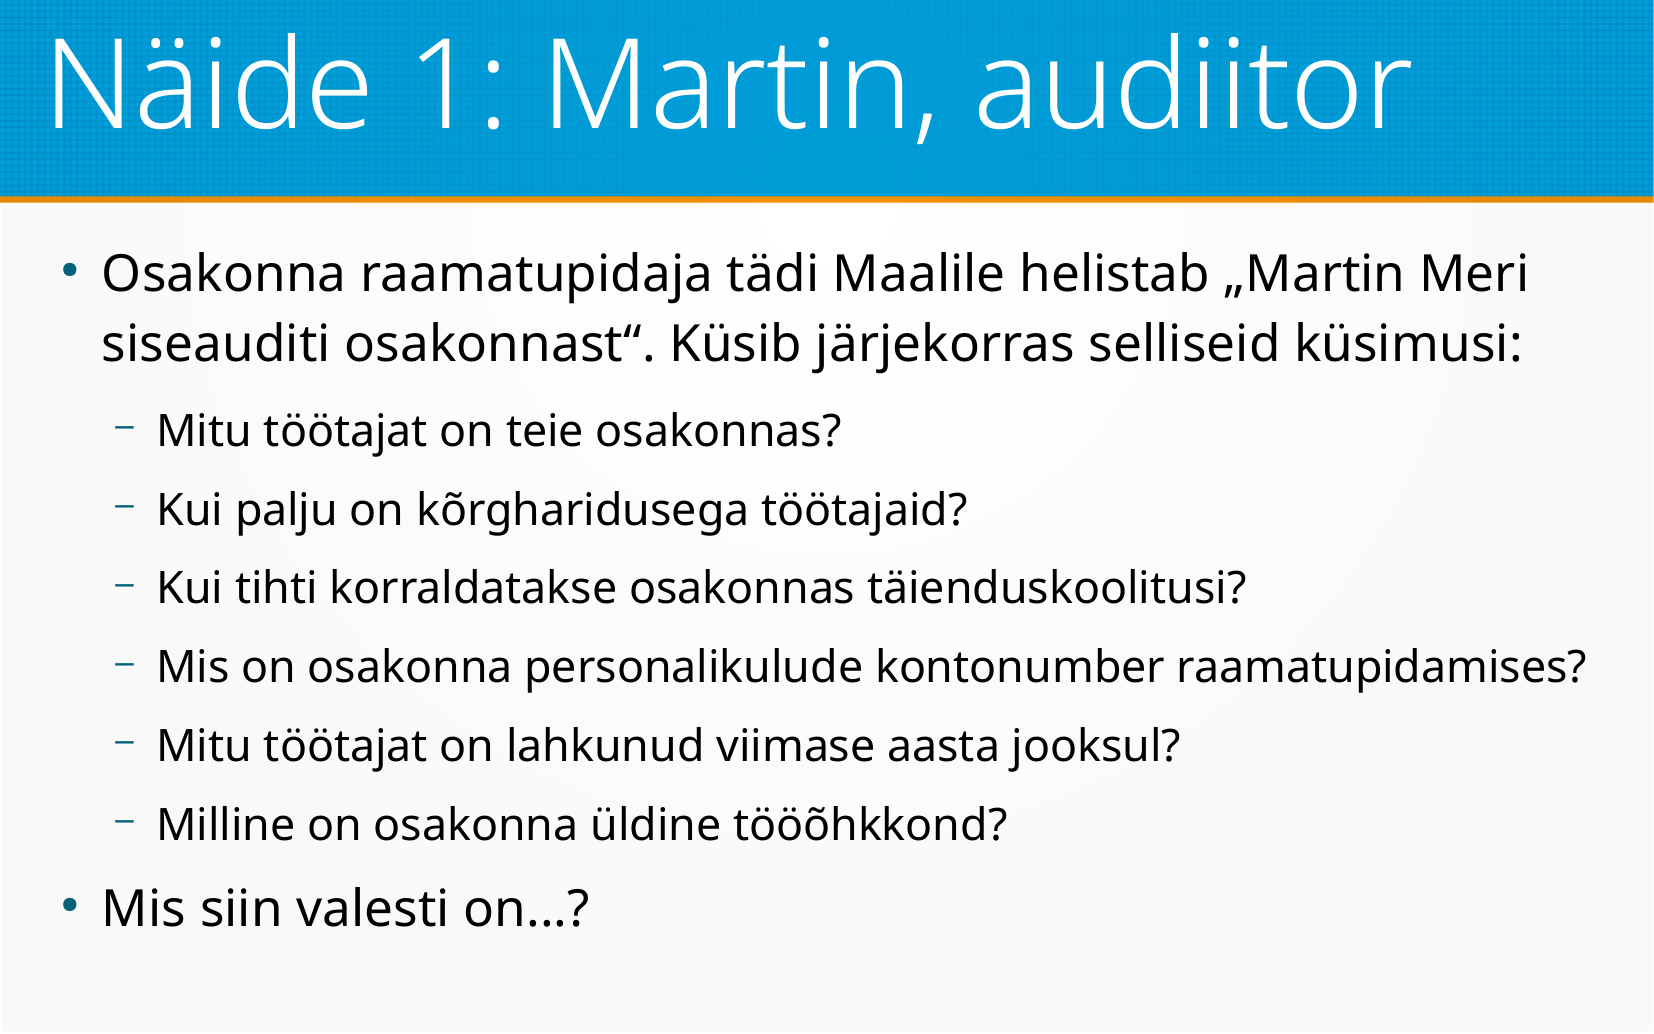

# Näide 1: Martin, audiitor
Osakonna raamatupidaja tädi Maalile helistab „Martin Meri siseauditi osakonnast“. Küsib järjekorras selliseid küsimusi:
Mitu töötajat on teie osakonnas?
Kui palju on kõrgharidusega töötajaid?
Kui tihti korraldatakse osakonnas täienduskoolitusi?
Mis on osakonna personalikulude kontonumber raamatupidamises?
Mitu töötajat on lahkunud viimase aasta jooksul?
Milline on osakonna üldine tööõhkkond?
Mis siin valesti on...?